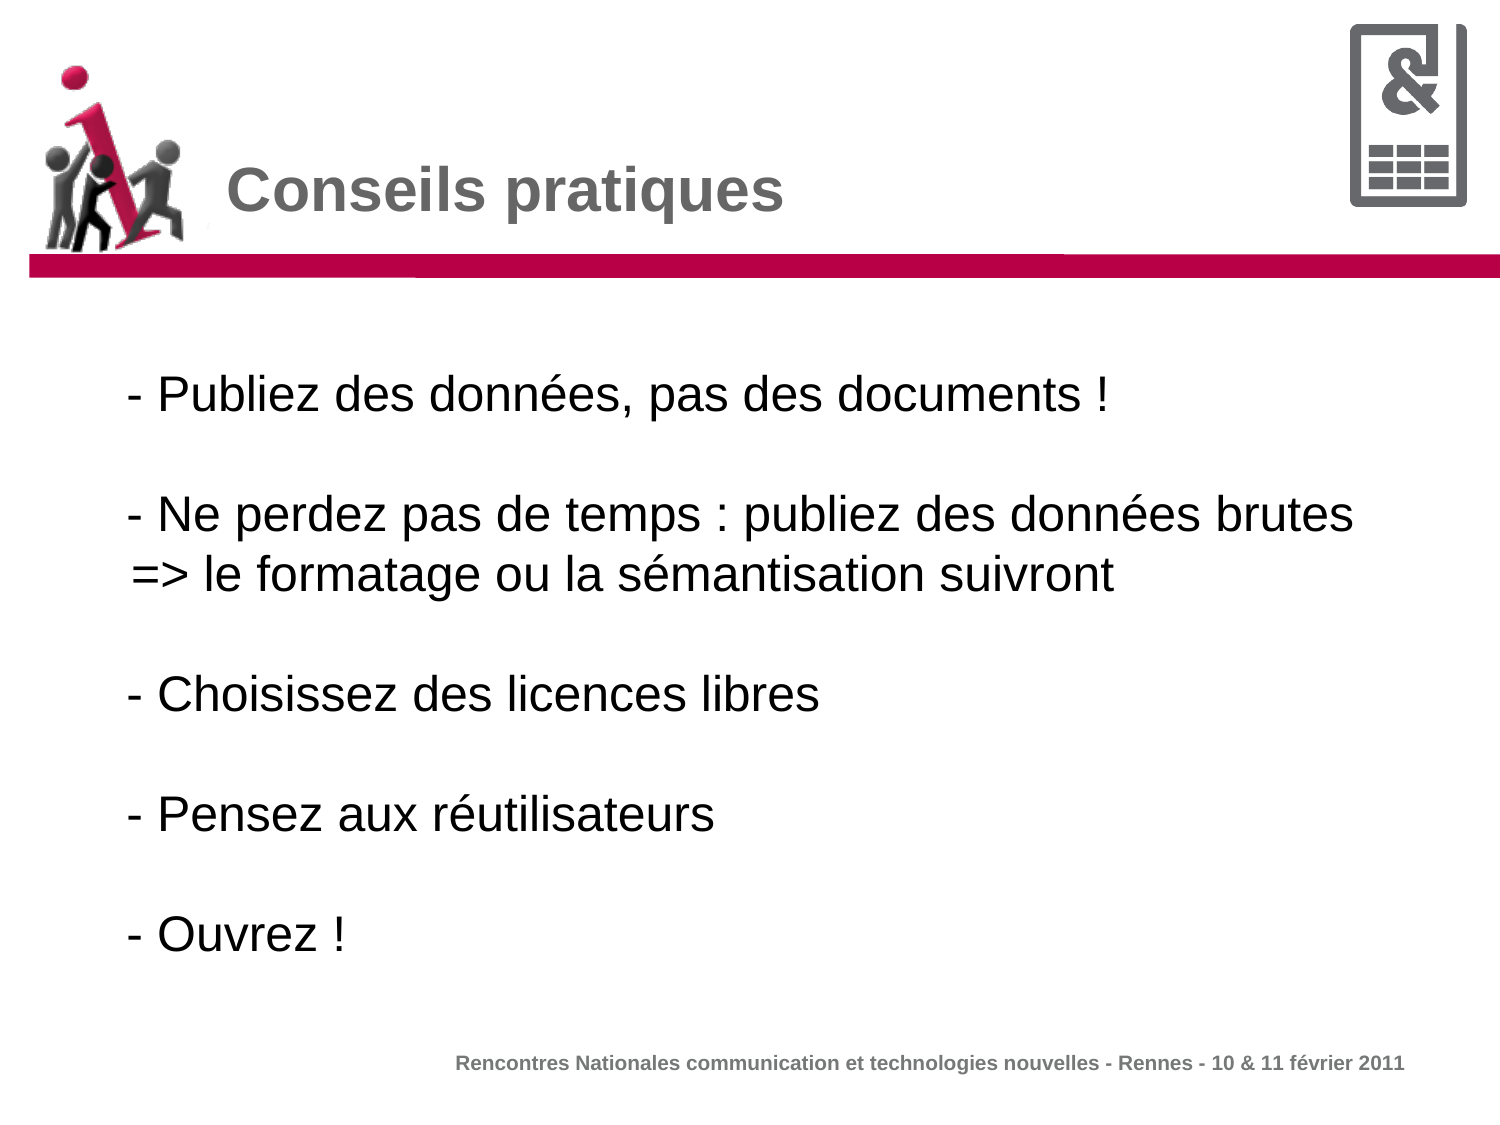

Conseils pratiques
 - Publiez des données, pas des documents !
 - Ne perdez pas de temps : publiez des données brutes => le formatage ou la sémantisation suivront
 - Choisissez des licences libres
 - Pensez aux réutilisateurs
 - Ouvrez !